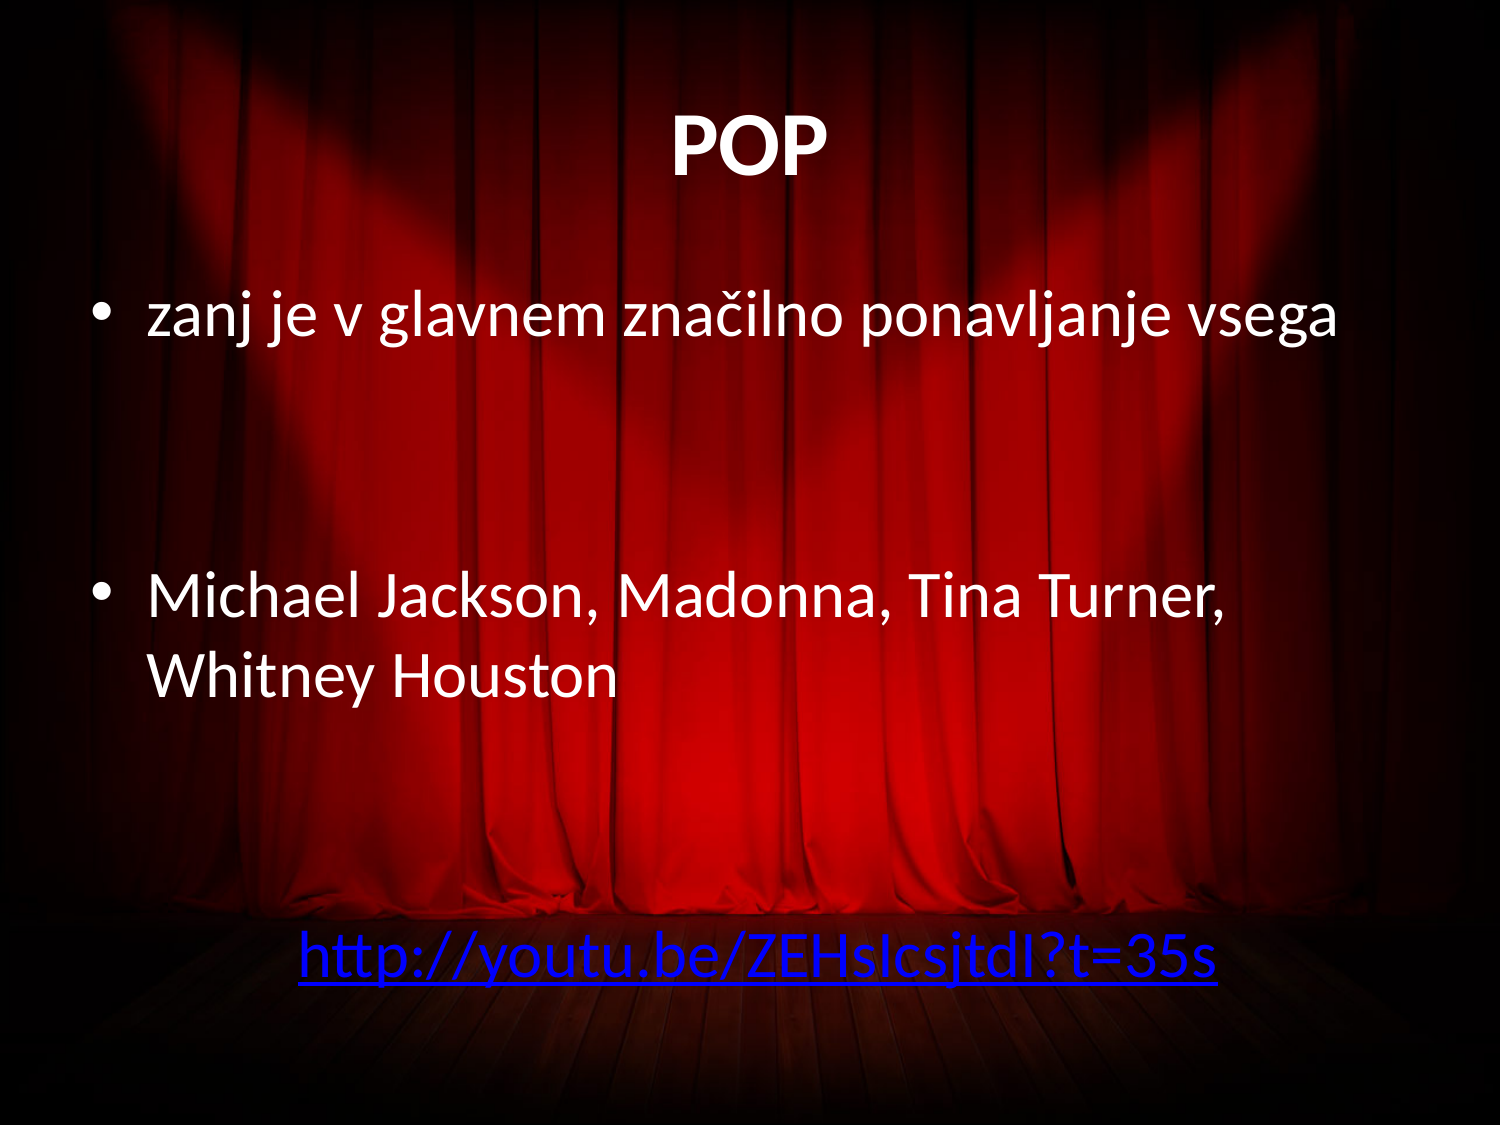

# POP
zanj je v glavnem značilno ponavljanje vsega
Michael Jackson, Madonna, Tina Turner, Whitney Houston
 http://youtu.be/ZEHsIcsjtdI?t=35s